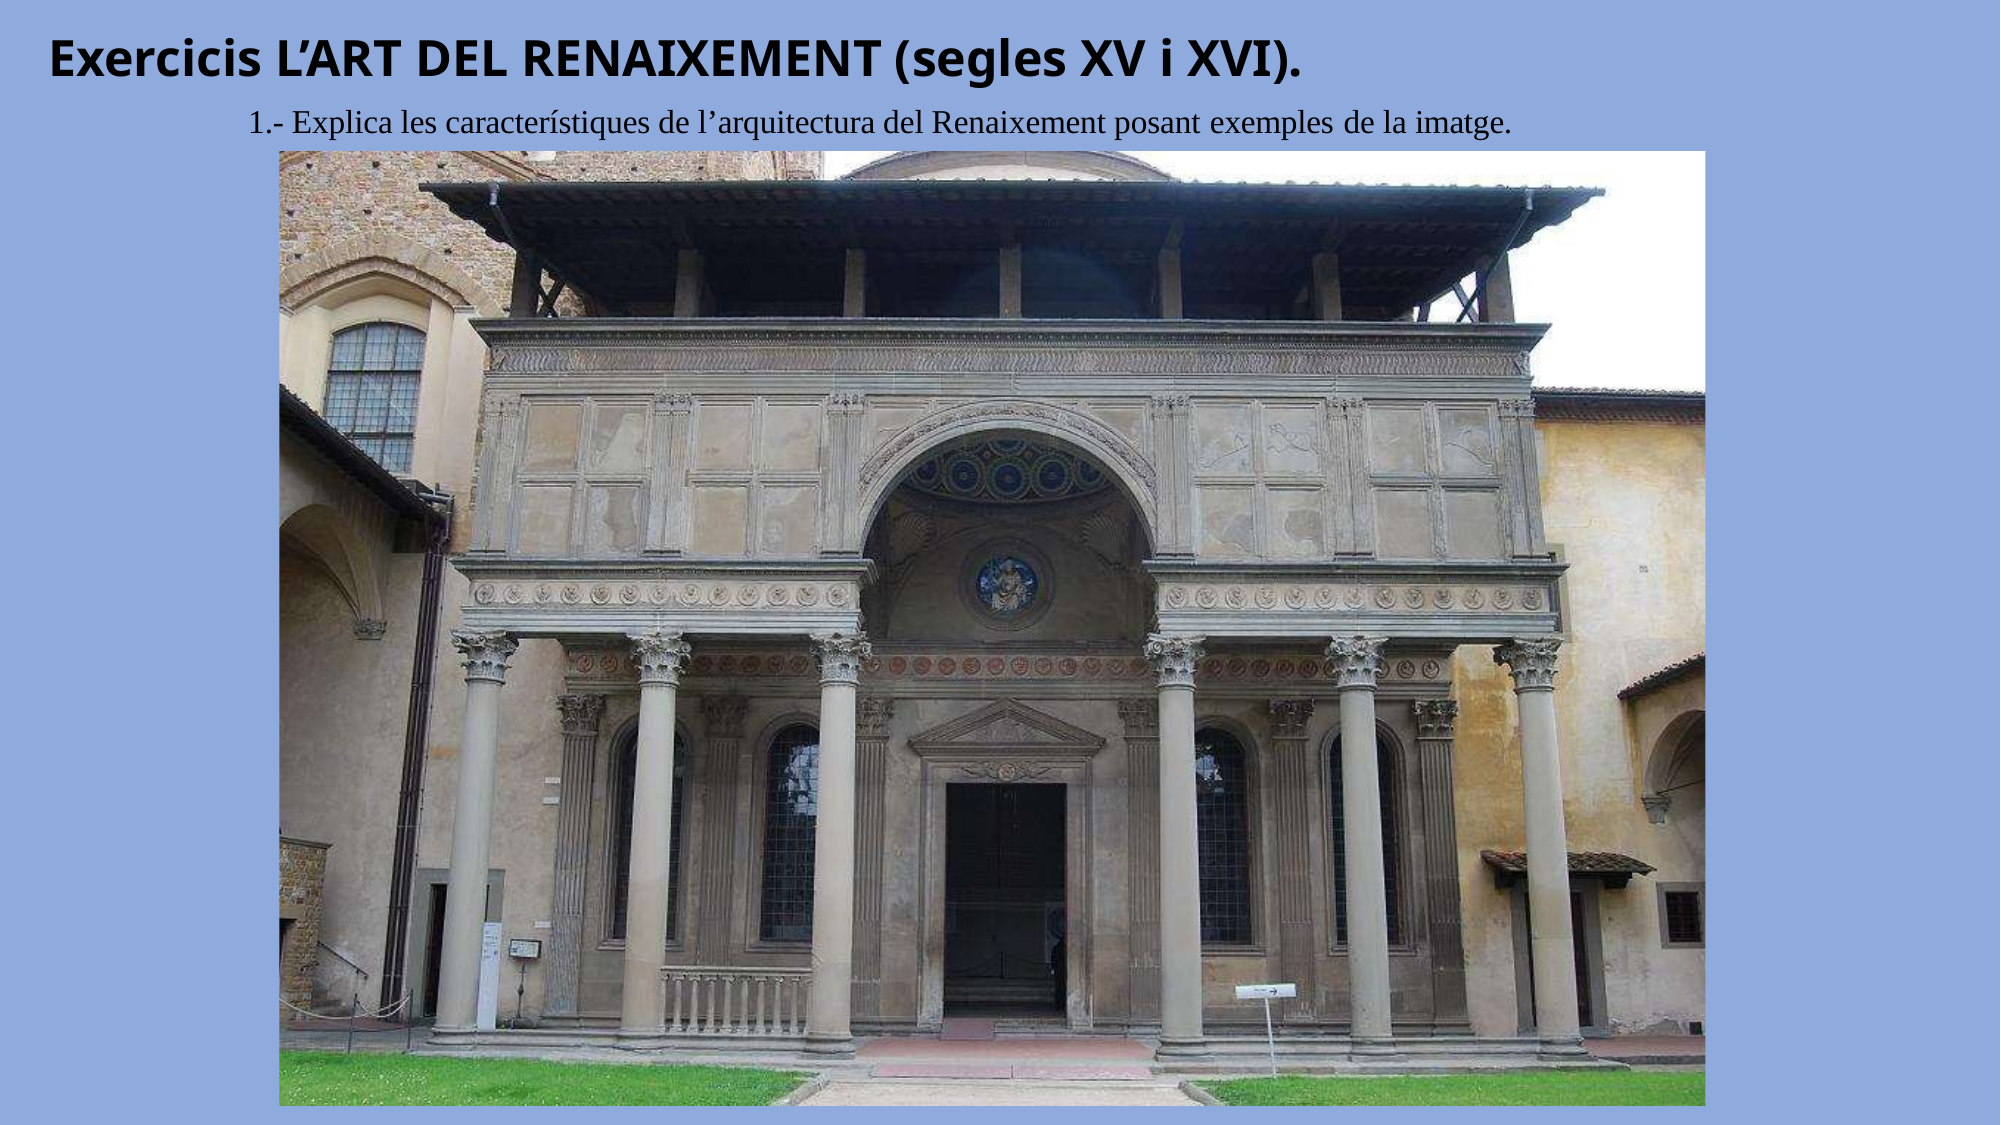

# Exercicis L’ART DEL RENAIXEMENT (segles XV i XVI).
1.- Explica les característiques de l’arquitectura del Renaixement posant exemples de la imatge.